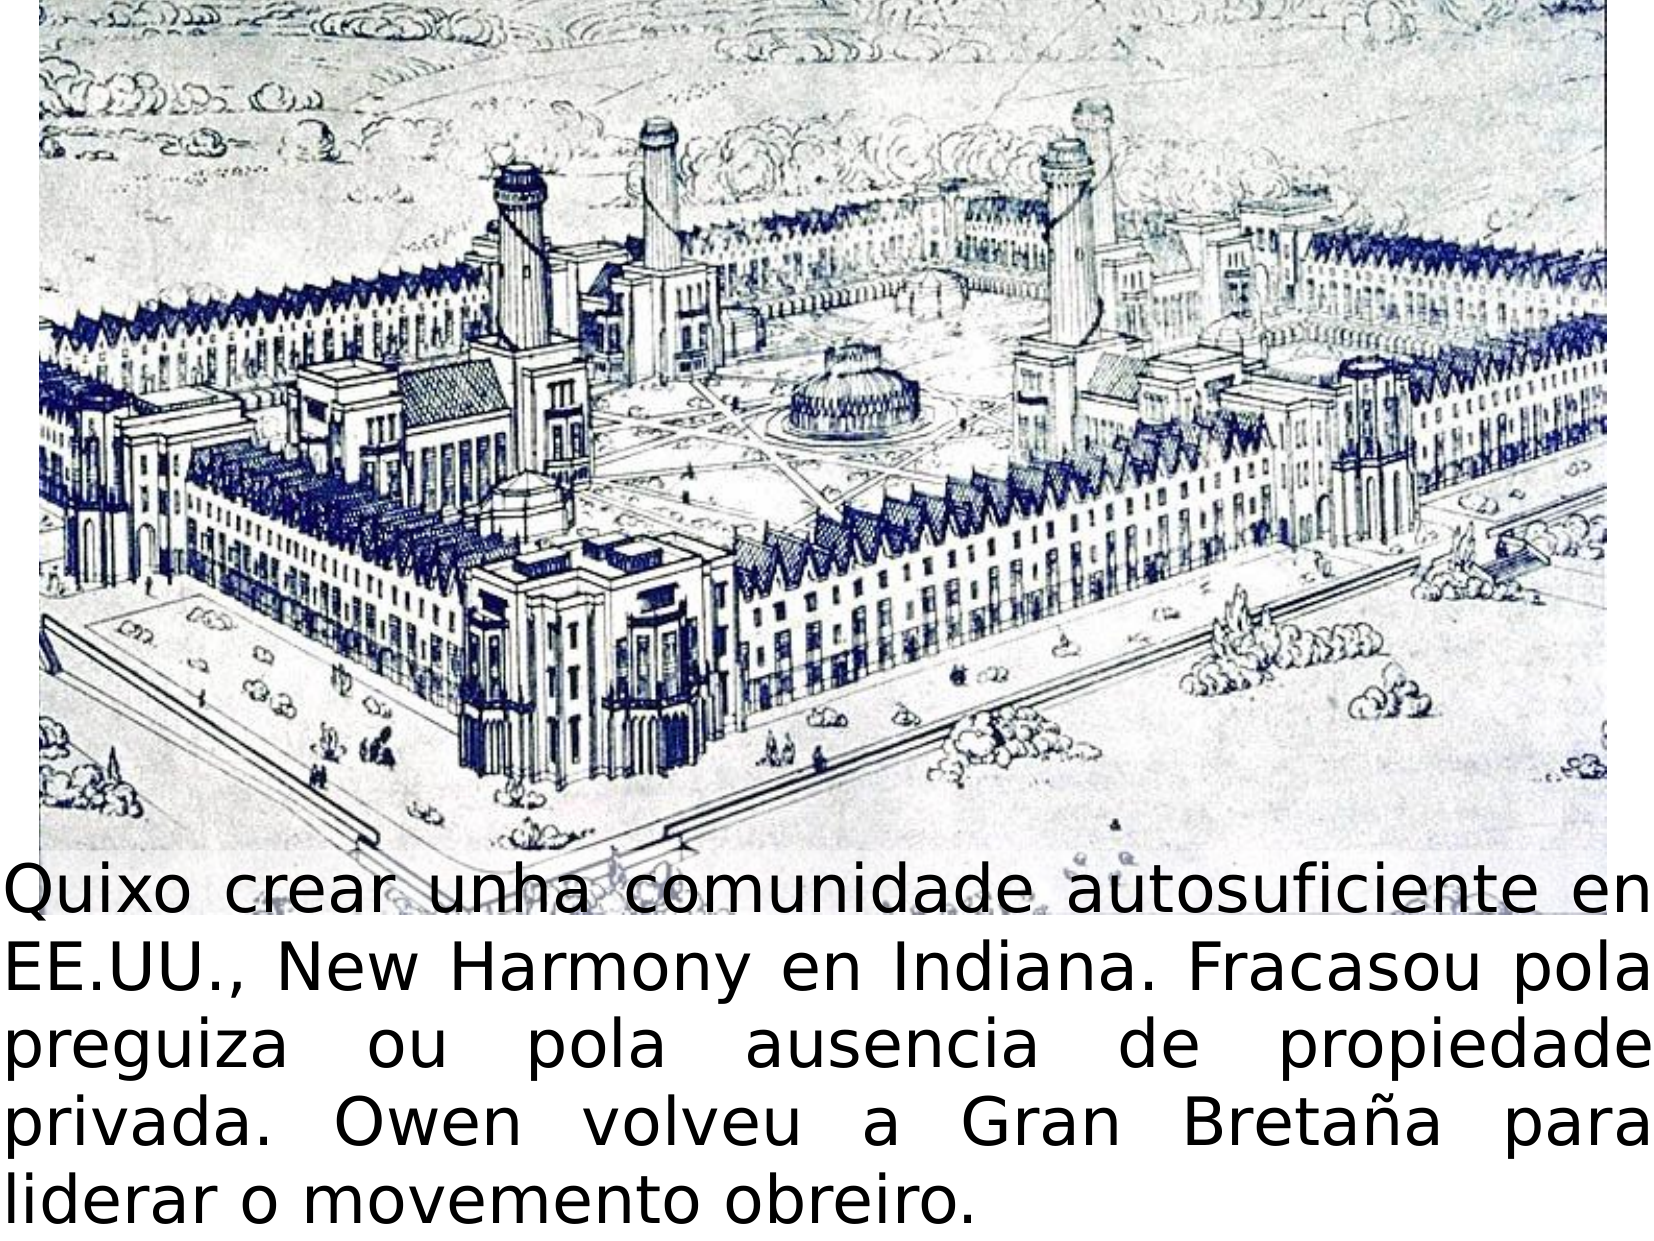

# Quixo crear unha comunidade autosuficiente en EE.UU., New Harmony en Indiana. Fracasou pola preguiza ou pola ausencia de propiedade privada. Owen volveu a Gran Bretaña para liderar o movemento obreiro.